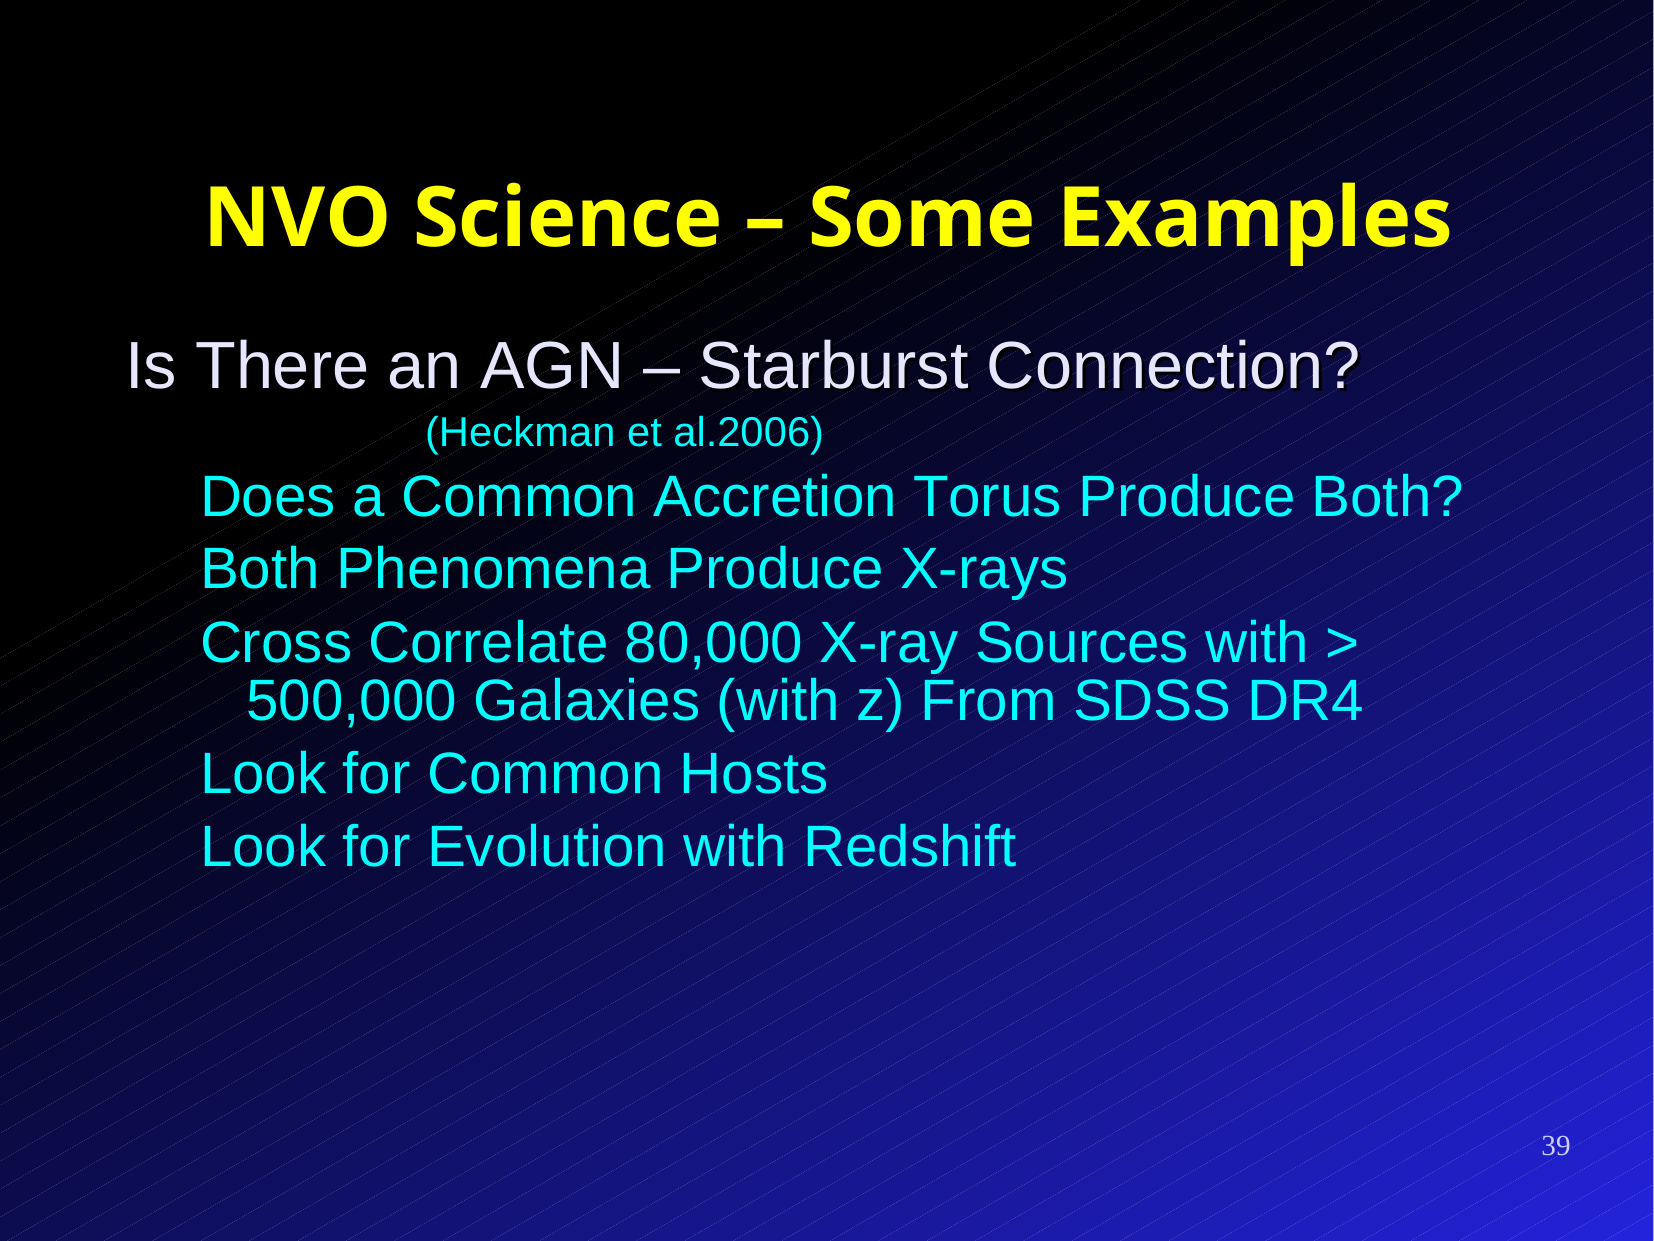

# NVO Science – Some Examples
Is There an AGN – Starburst Connection?
(Heckman et al.2006)
Does a Common Accretion Torus Produce Both?
Both Phenomena Produce X-rays
Cross Correlate 80,000 X-ray Sources with > 500,000 Galaxies (with z) From SDSS DR4
Look for Common Hosts
Look for Evolution with Redshift
39